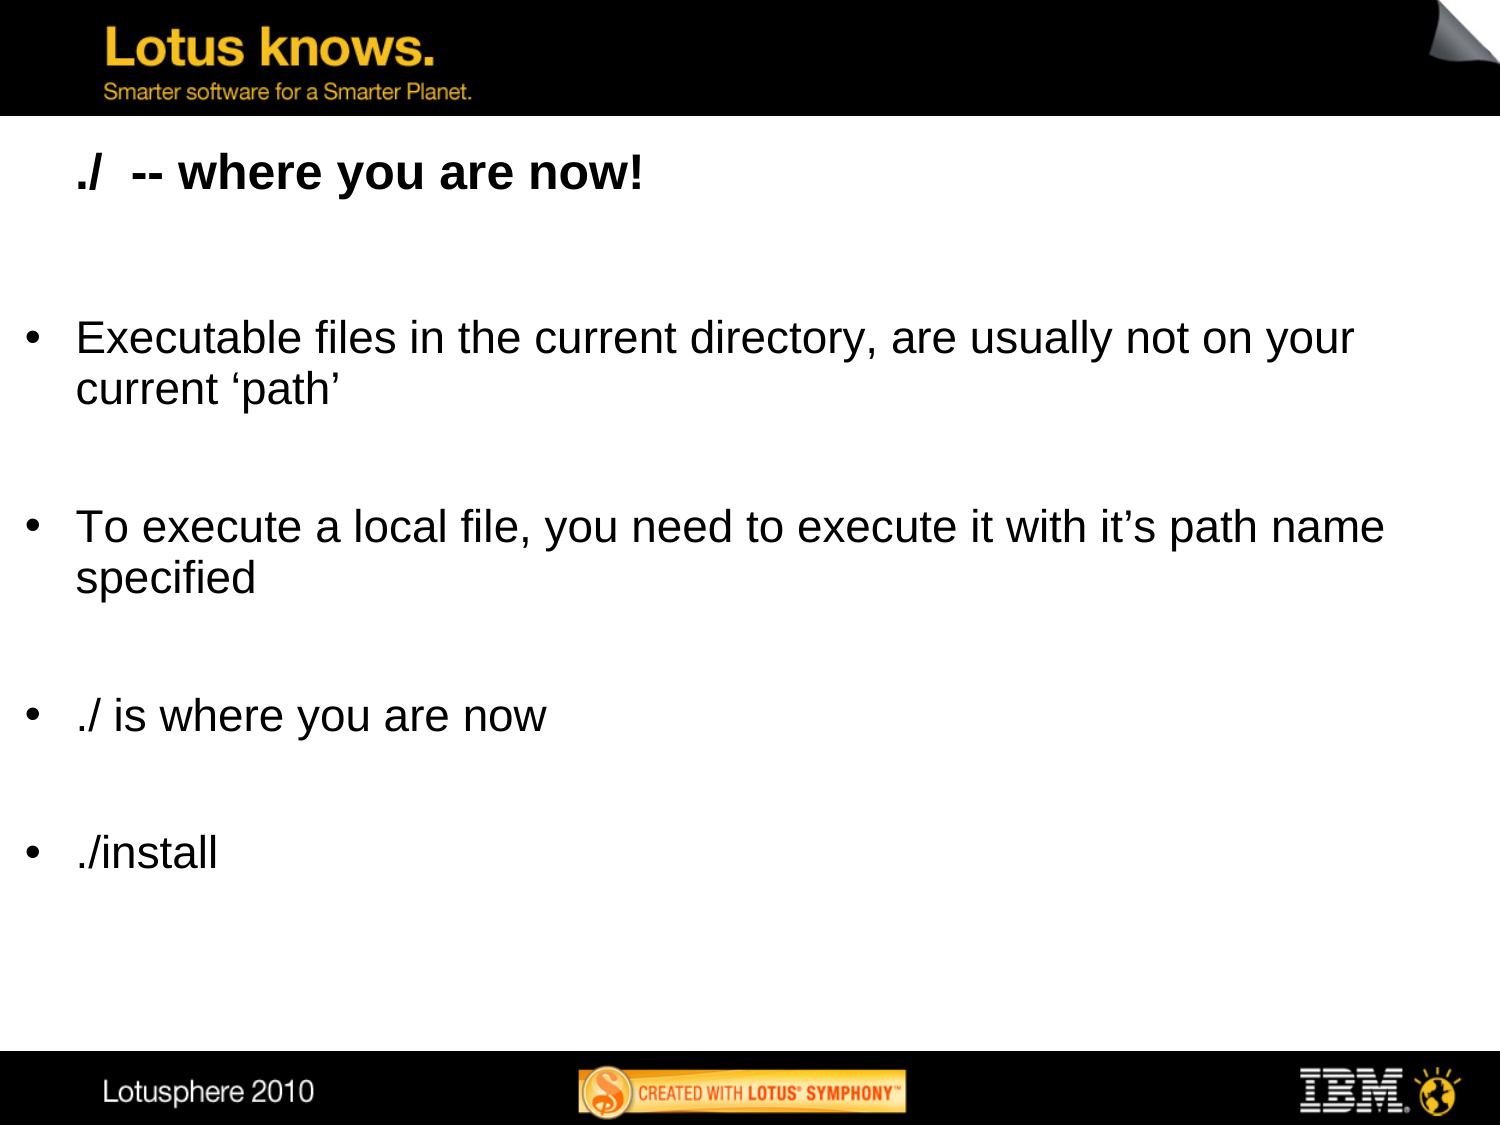

# ./ -- where you are now!
Executable files in the current directory, are usually not on your current ‘path’
To execute a local file, you need to execute it with it’s path name specified
./ is where you are now
./install